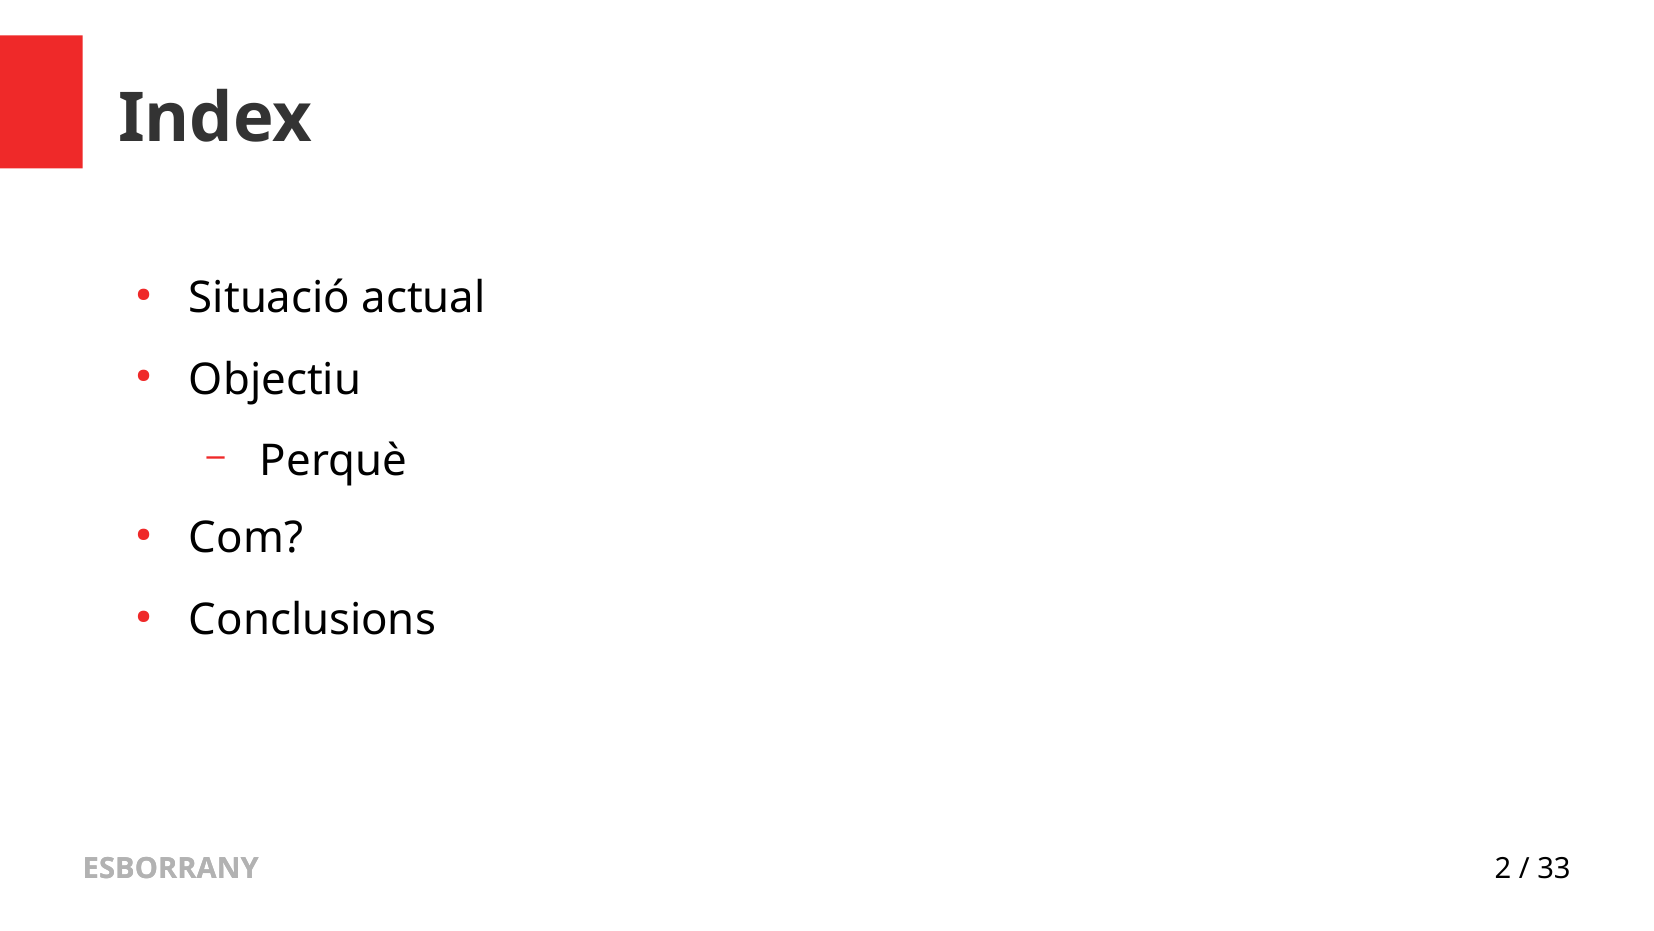

# Index
Situació actual
Objectiu
Perquè
Com?
Conclusions
2